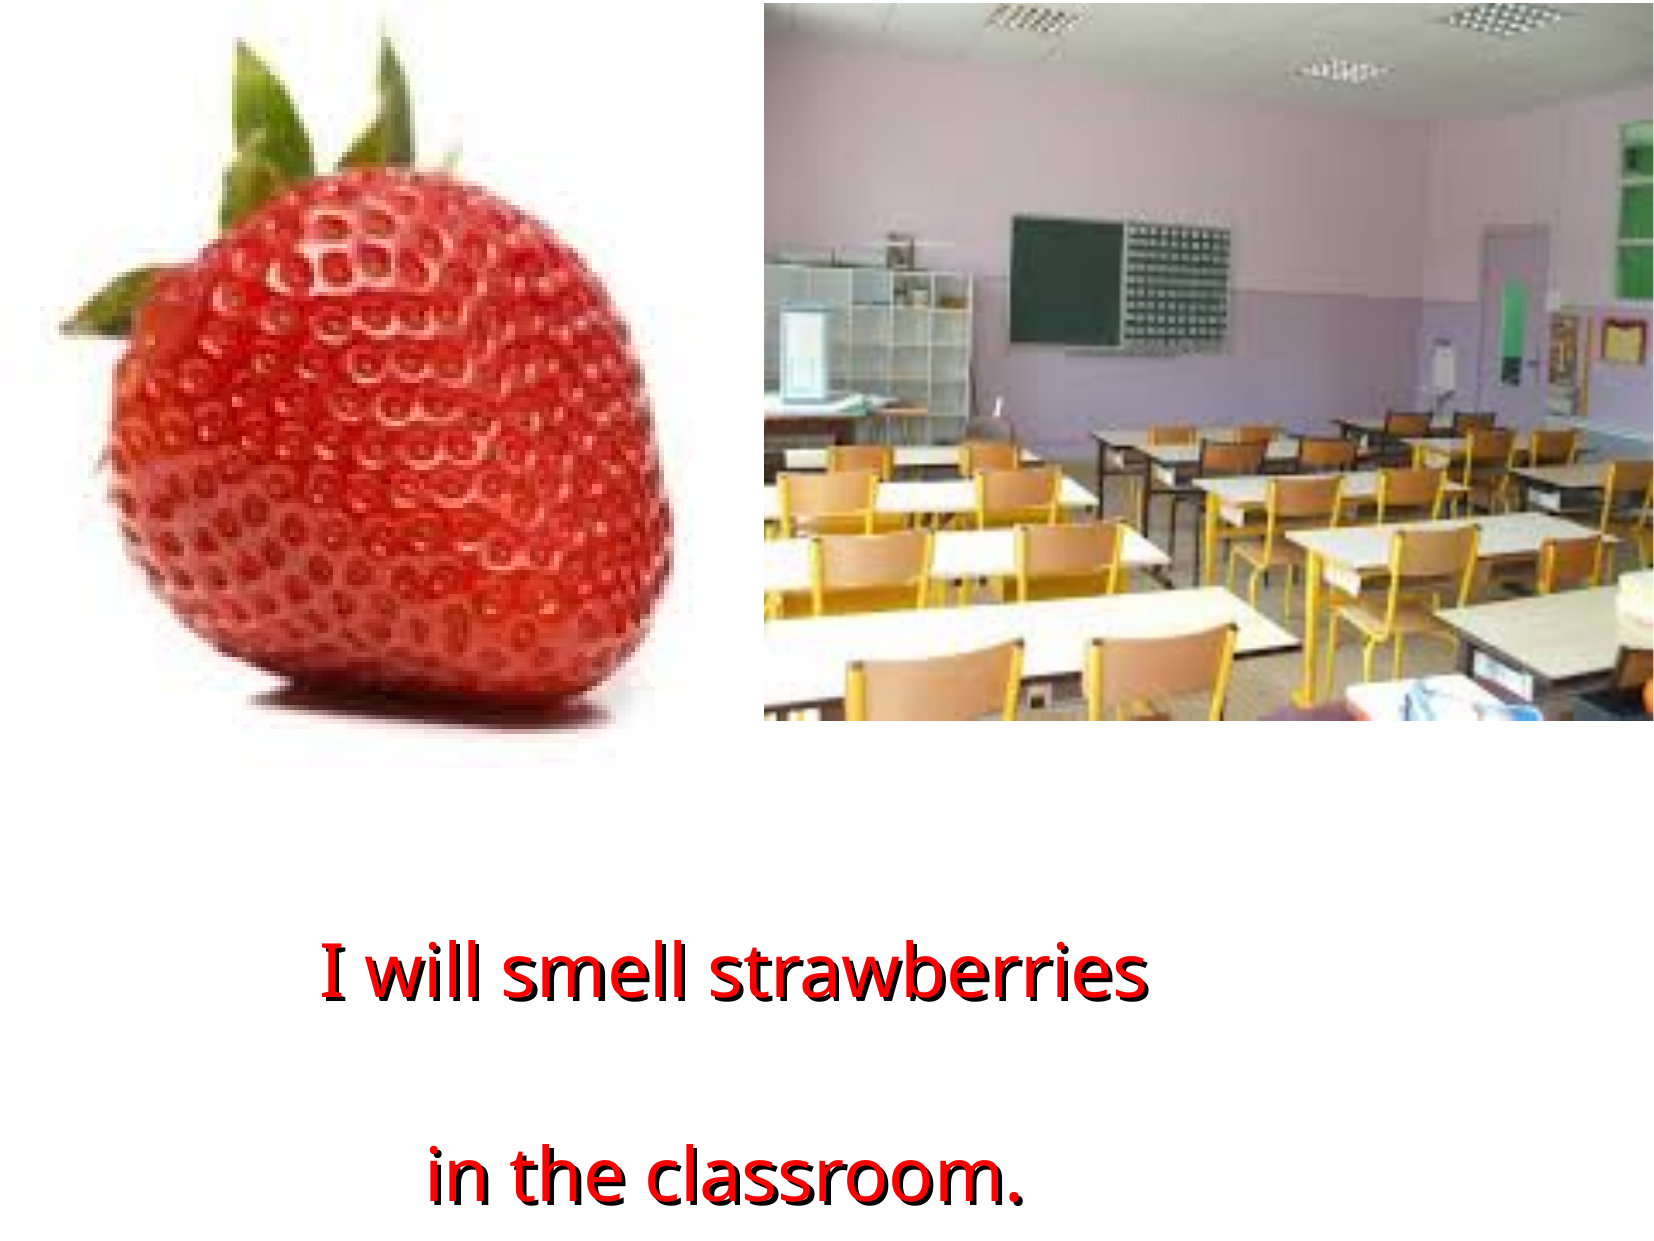

I will smell strawberries
 in the classroom.